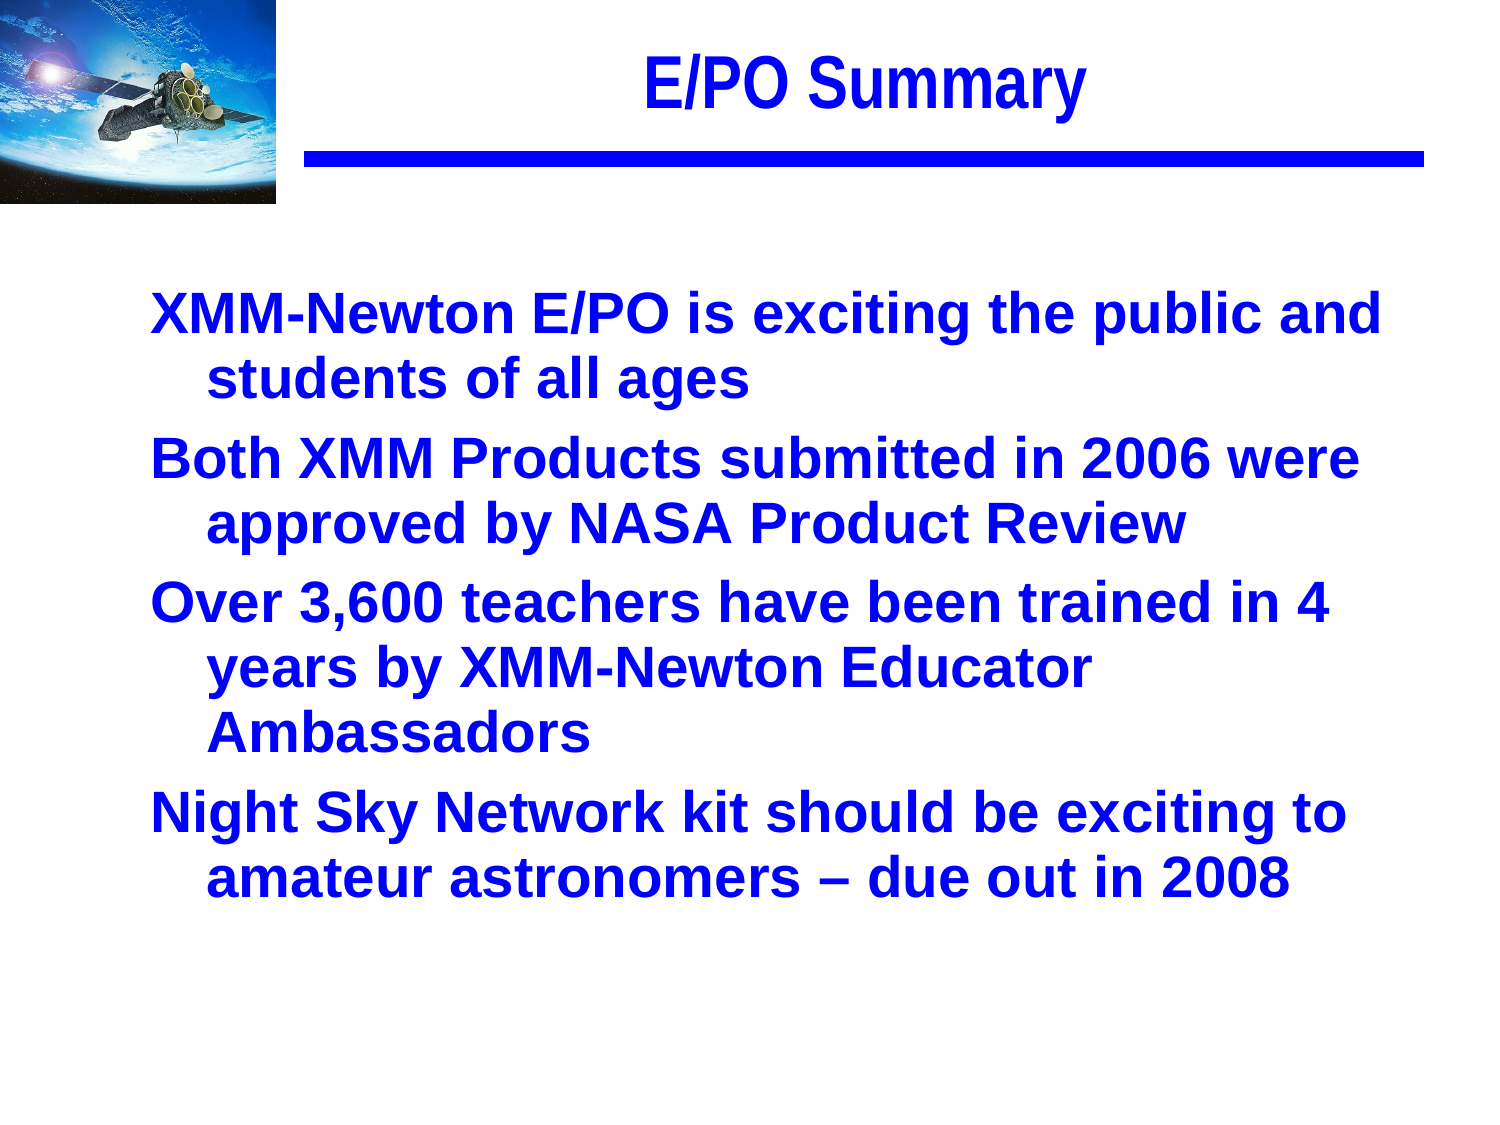

# E/PO Summary
XMM-Newton E/PO is exciting the public and students of all ages
Both XMM Products submitted in 2006 were approved by NASA Product Review
Over 3,600 teachers have been trained in 4 years by XMM-Newton Educator Ambassadors
Night Sky Network kit should be exciting to amateur astronomers – due out in 2008